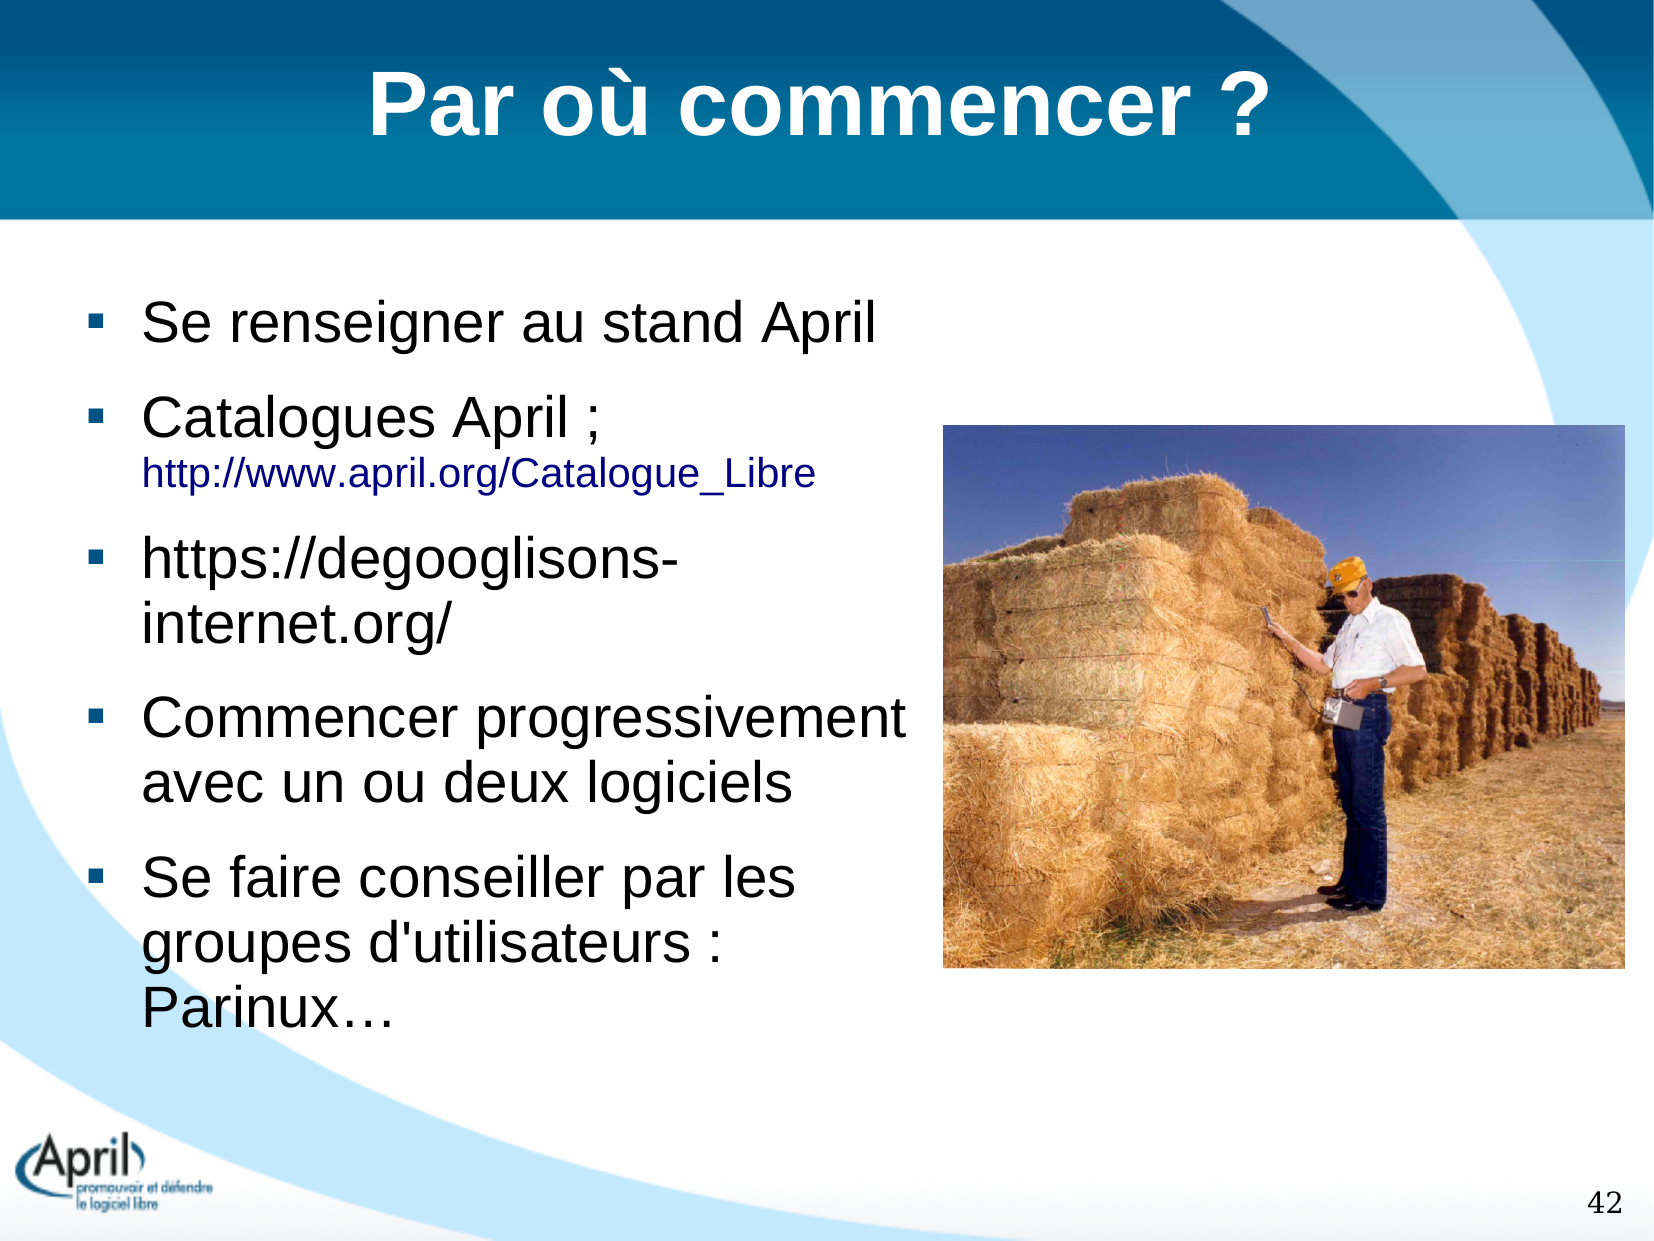

# Par où commencer ?
Se renseigner au stand April
Catalogues April ; http://www.april.org/Catalogue_Libre
https://degooglisons-internet.org/
Commencer progressivement avec un ou deux logiciels
Se faire conseiller par les groupes d'utilisateurs : Parinux…
42